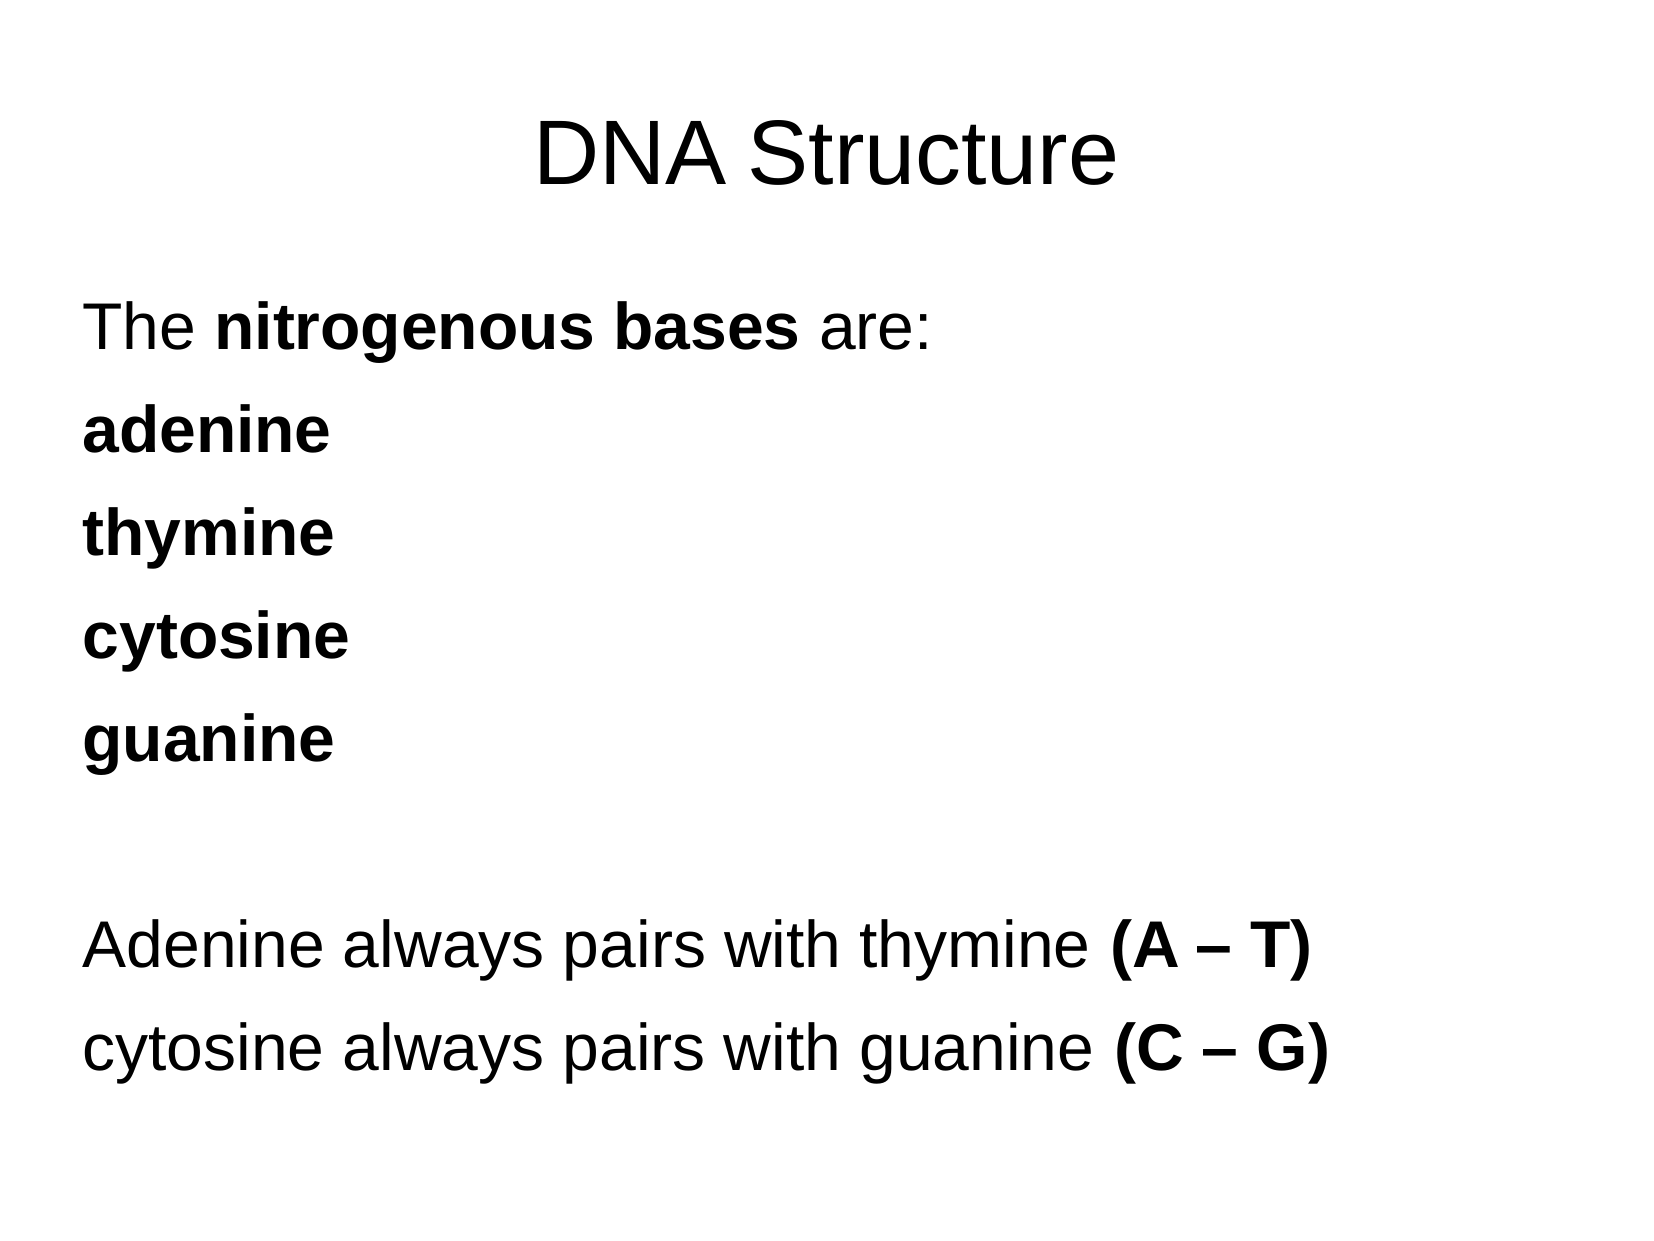

# DNA Structure
The nitrogenous bases are:
adenine
thymine
cytosine
guanine
Adenine always pairs with thymine (A – T)
cytosine always pairs with guanine (C – G)